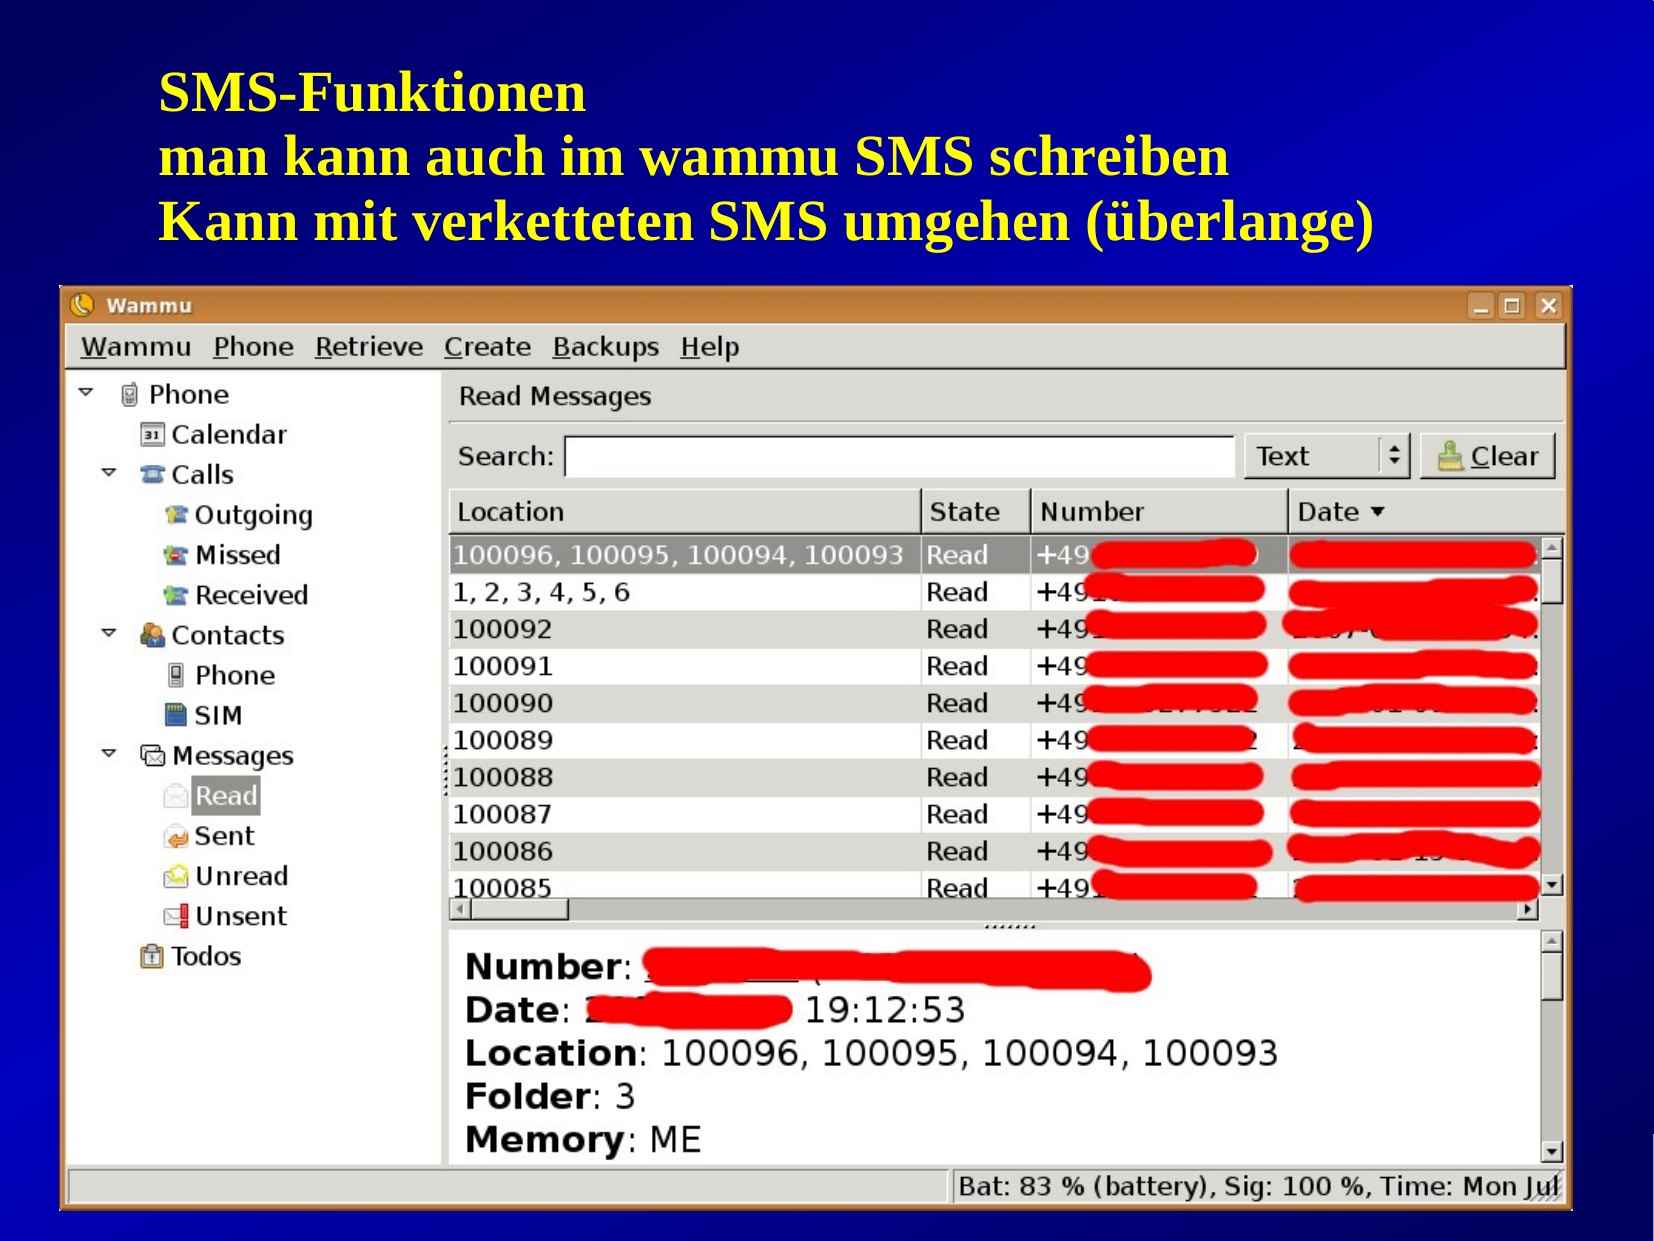

# SMS-Funktionen
man kann auch im wammu SMS schreiben
Kann mit verketteten SMS umgehen (überlange)